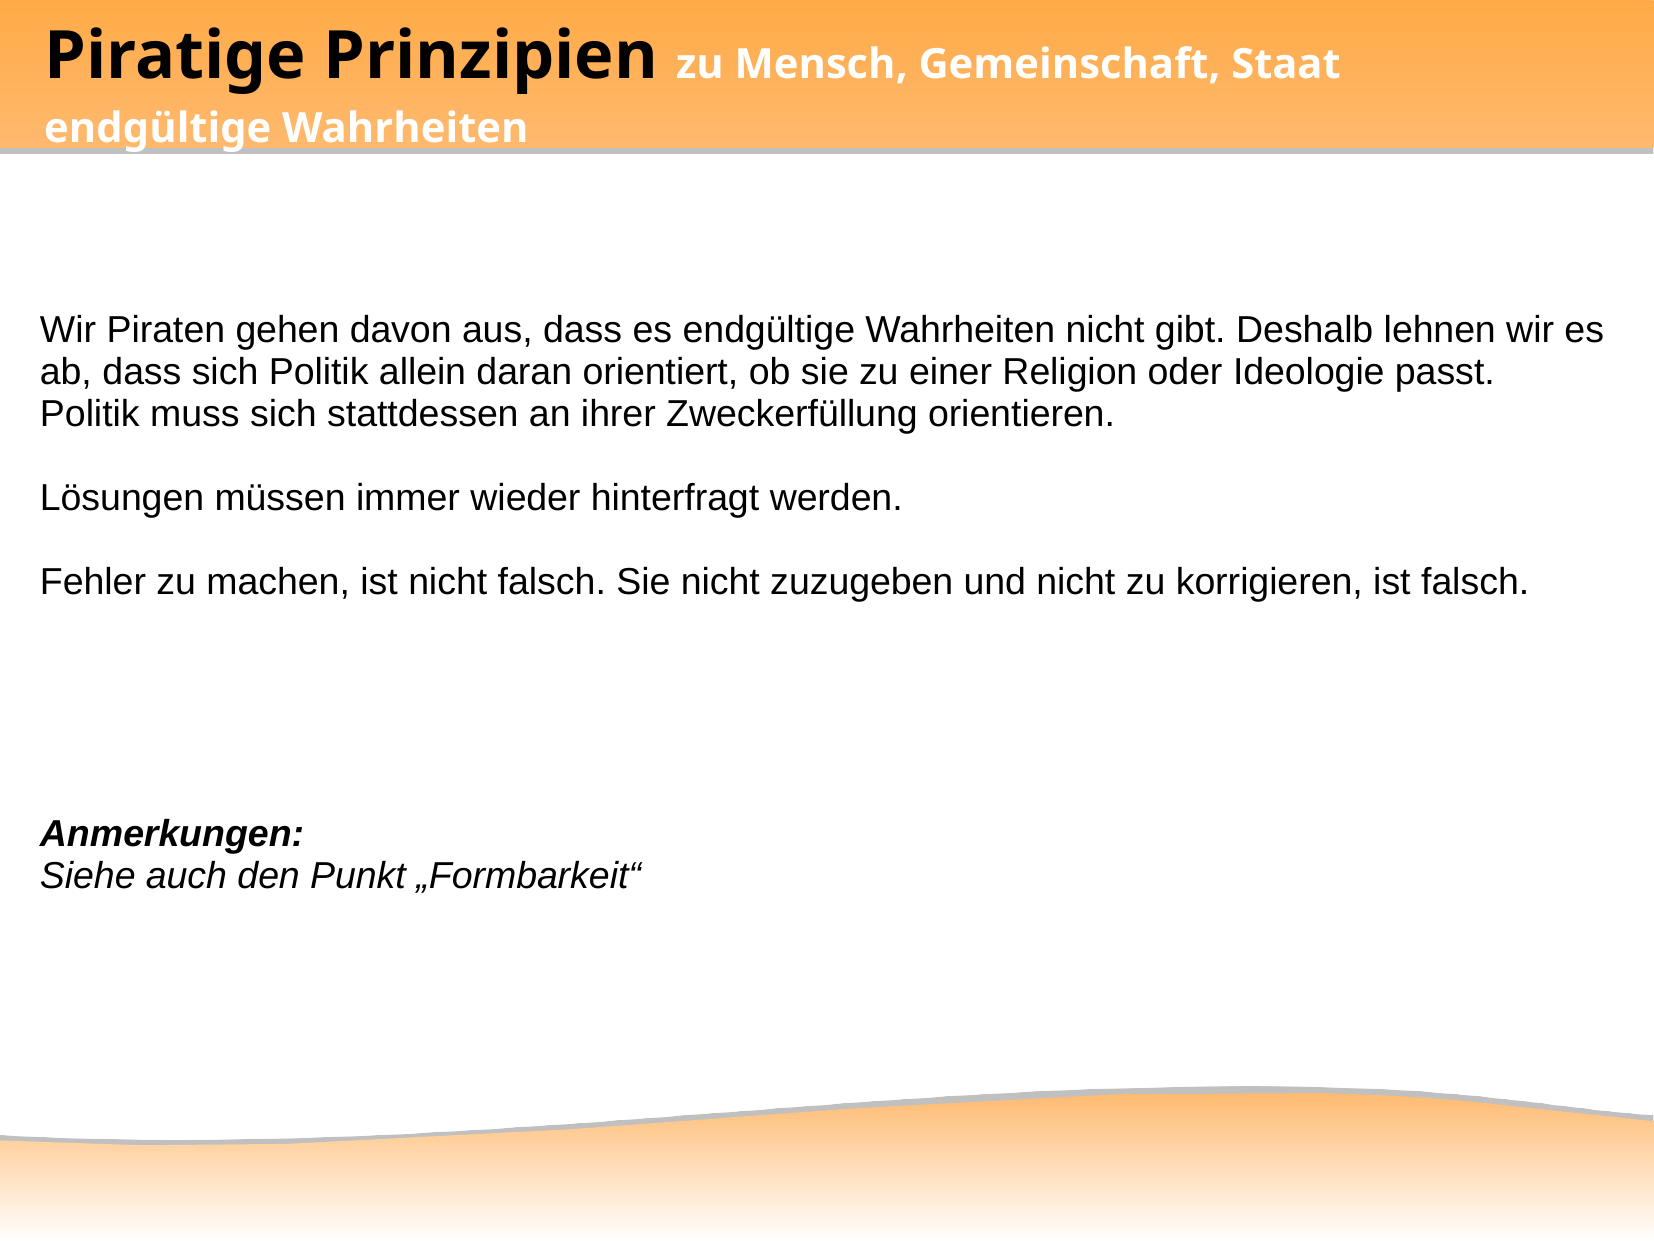

Piratige Prinzipien zu Mensch, Gemeinschaft, Staat
endgültige Wahrheiten
Wir Piraten gehen davon aus, dass es endgültige Wahrheiten nicht gibt. Deshalb lehnen wir es ab, dass sich Politik allein daran orientiert, ob sie zu einer Religion oder Ideologie passt. Politik muss sich stattdessen an ihrer Zweckerfüllung orientieren.
Lösungen müssen immer wieder hinterfragt werden.
Fehler zu machen, ist nicht falsch. Sie nicht zuzugeben und nicht zu korrigieren, ist falsch.
Anmerkungen:
Siehe auch den Punkt „Formbarkeit“